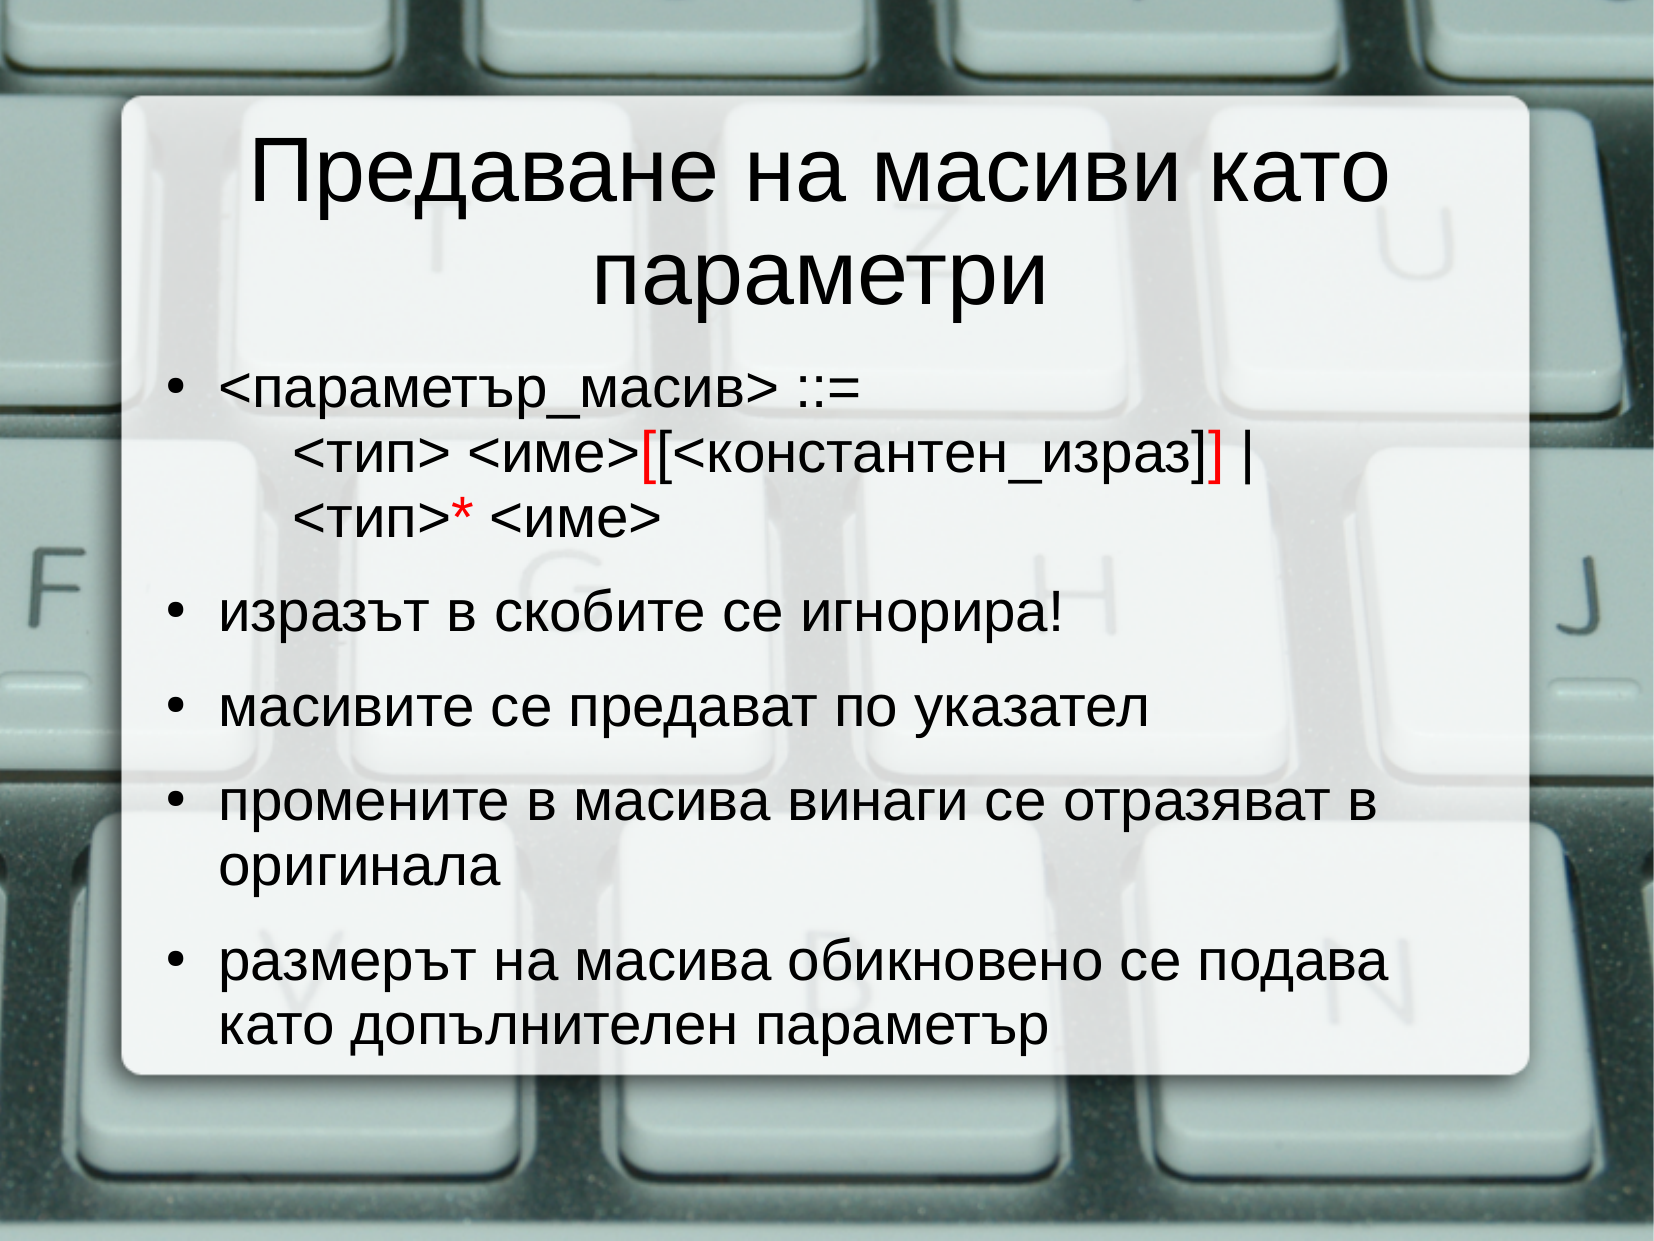

# Предаване на масиви като параметри
<параметър_масив> ::=
	<тип> <име>[[<константeн_израз]] |
	<тип>* <име>
изразът в скобите се игнорира!
масивите се предават по указател
промените в масива винаги се отразяват в оригинала
размерът на масива обикновено се подава като допълнителен параметър